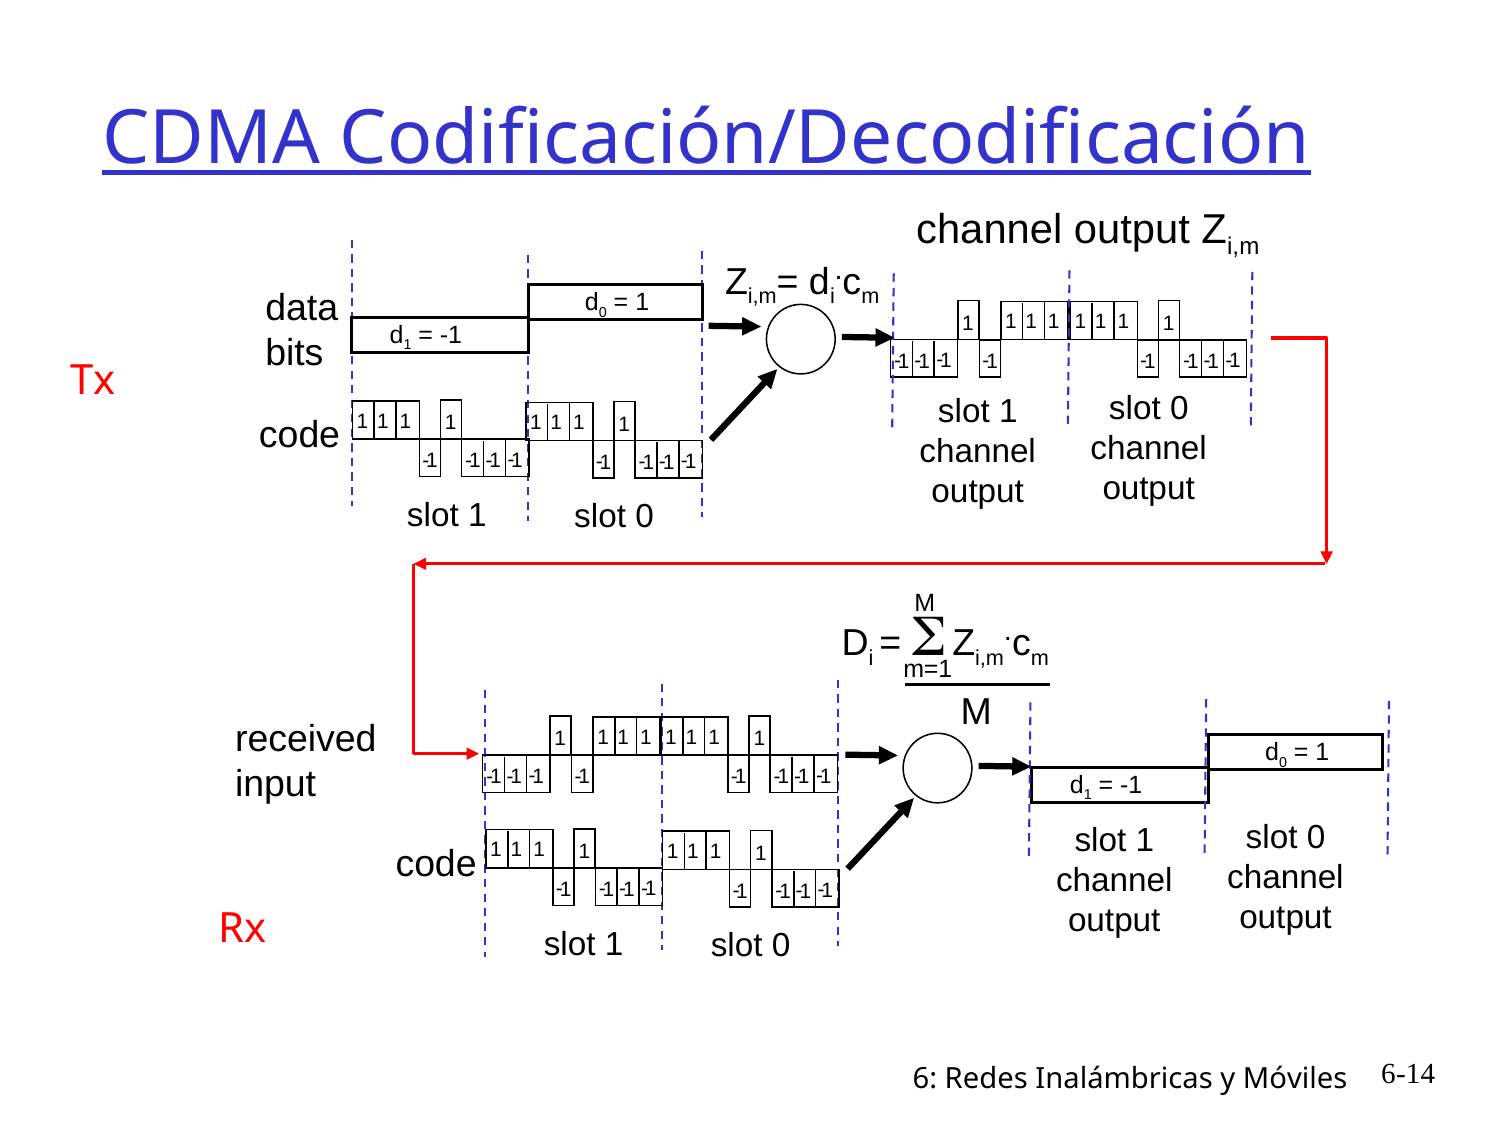

# CDMA Codificación/Decodificación
channel output Zi,m
Zi,m= di.cm
d1 = -1
1
1
1
1
-
1
-
1
-
1
-
1
data
bits
d0 = 1
1
1
1
1
-
1
-
1
-
1
-
1
1
1
1
1
-
1
-
1
-
1
-
1
1
1
1
1
-
1
-
1
-
1
-
1
Tx
slot 0
channel
output
slot 1
channel
output
code
slot 1
slot 0
M
Di =  Zi,m.cm
m=1
M
received
input
1
1
1
1
-
1
-
1
-
1
-
1
1
1
1
1
-
1
-
1
-
1
-
1
1
1
1
1
-
1
-
1
-
1
-
1
1
1
1
1
-
1
-
1
-
1
-
1
d0 = 1
d1 = -1
slot 0
channel
output
slot 1
channel
output
code
Rx
slot 1
slot 0
14